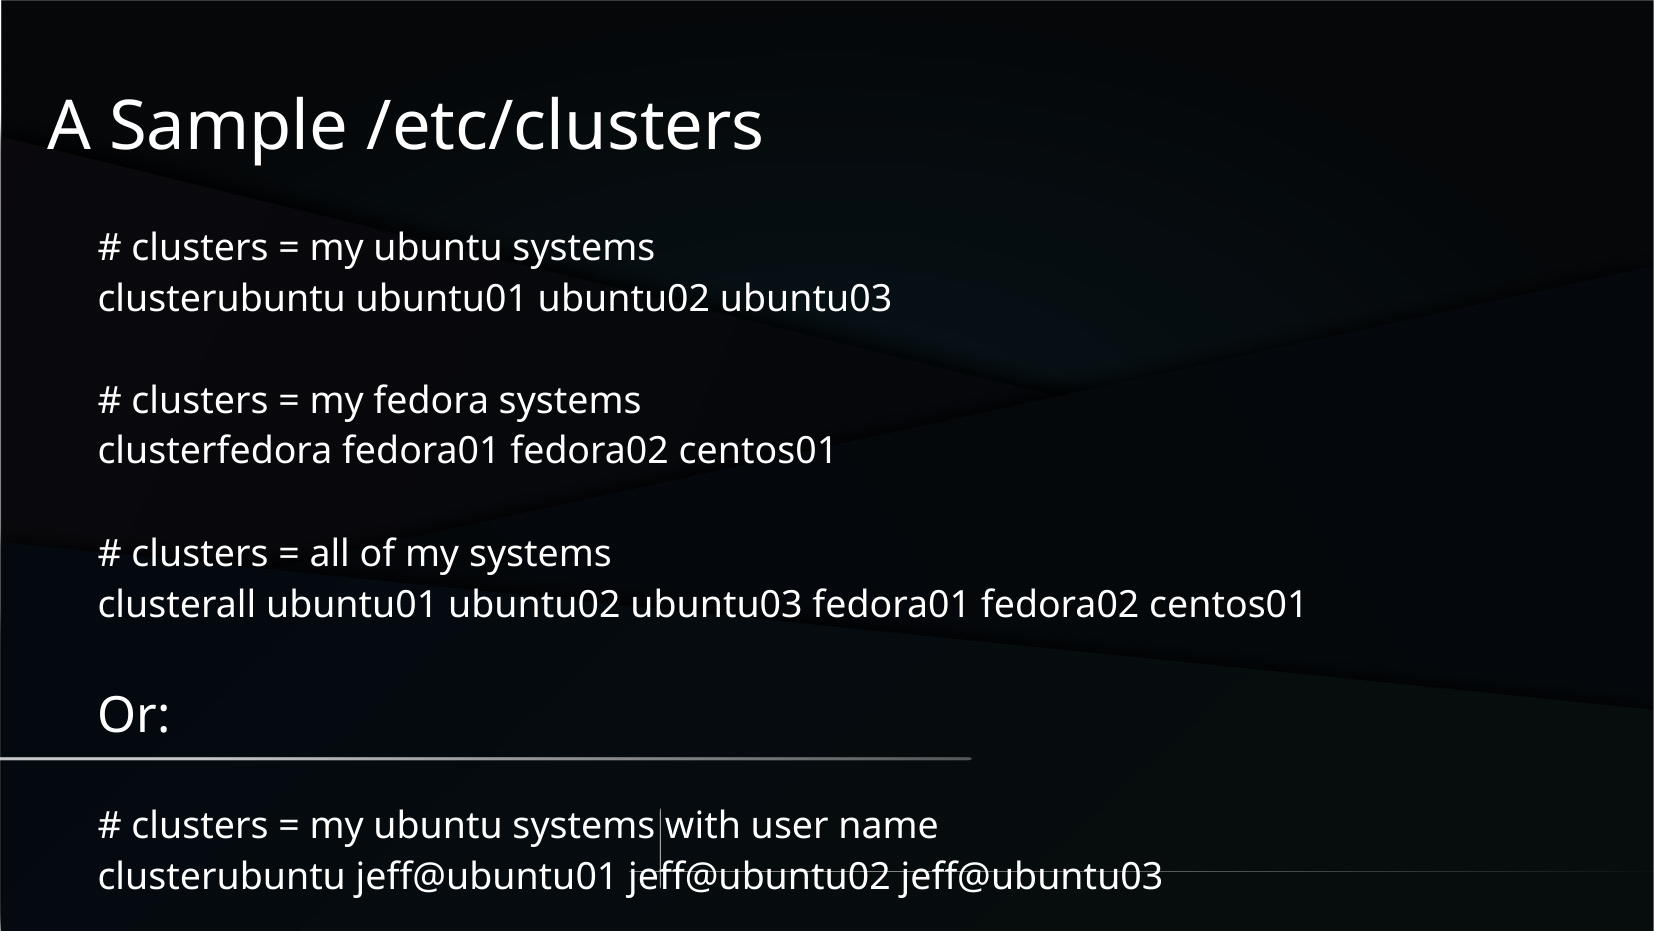

# A Sample /etc/clusters
# clusters = my ubuntu systems
clusterubuntu ubuntu01 ubuntu02 ubuntu03
# clusters = my fedora systems
clusterfedora fedora01 fedora02 centos01
# clusters = all of my systems
clusterall ubuntu01 ubuntu02 ubuntu03 fedora01 fedora02 centos01
Or:
# clusters = my ubuntu systems with user name
clusterubuntu jeff@ubuntu01 jeff@ubuntu02 jeff@ubuntu03